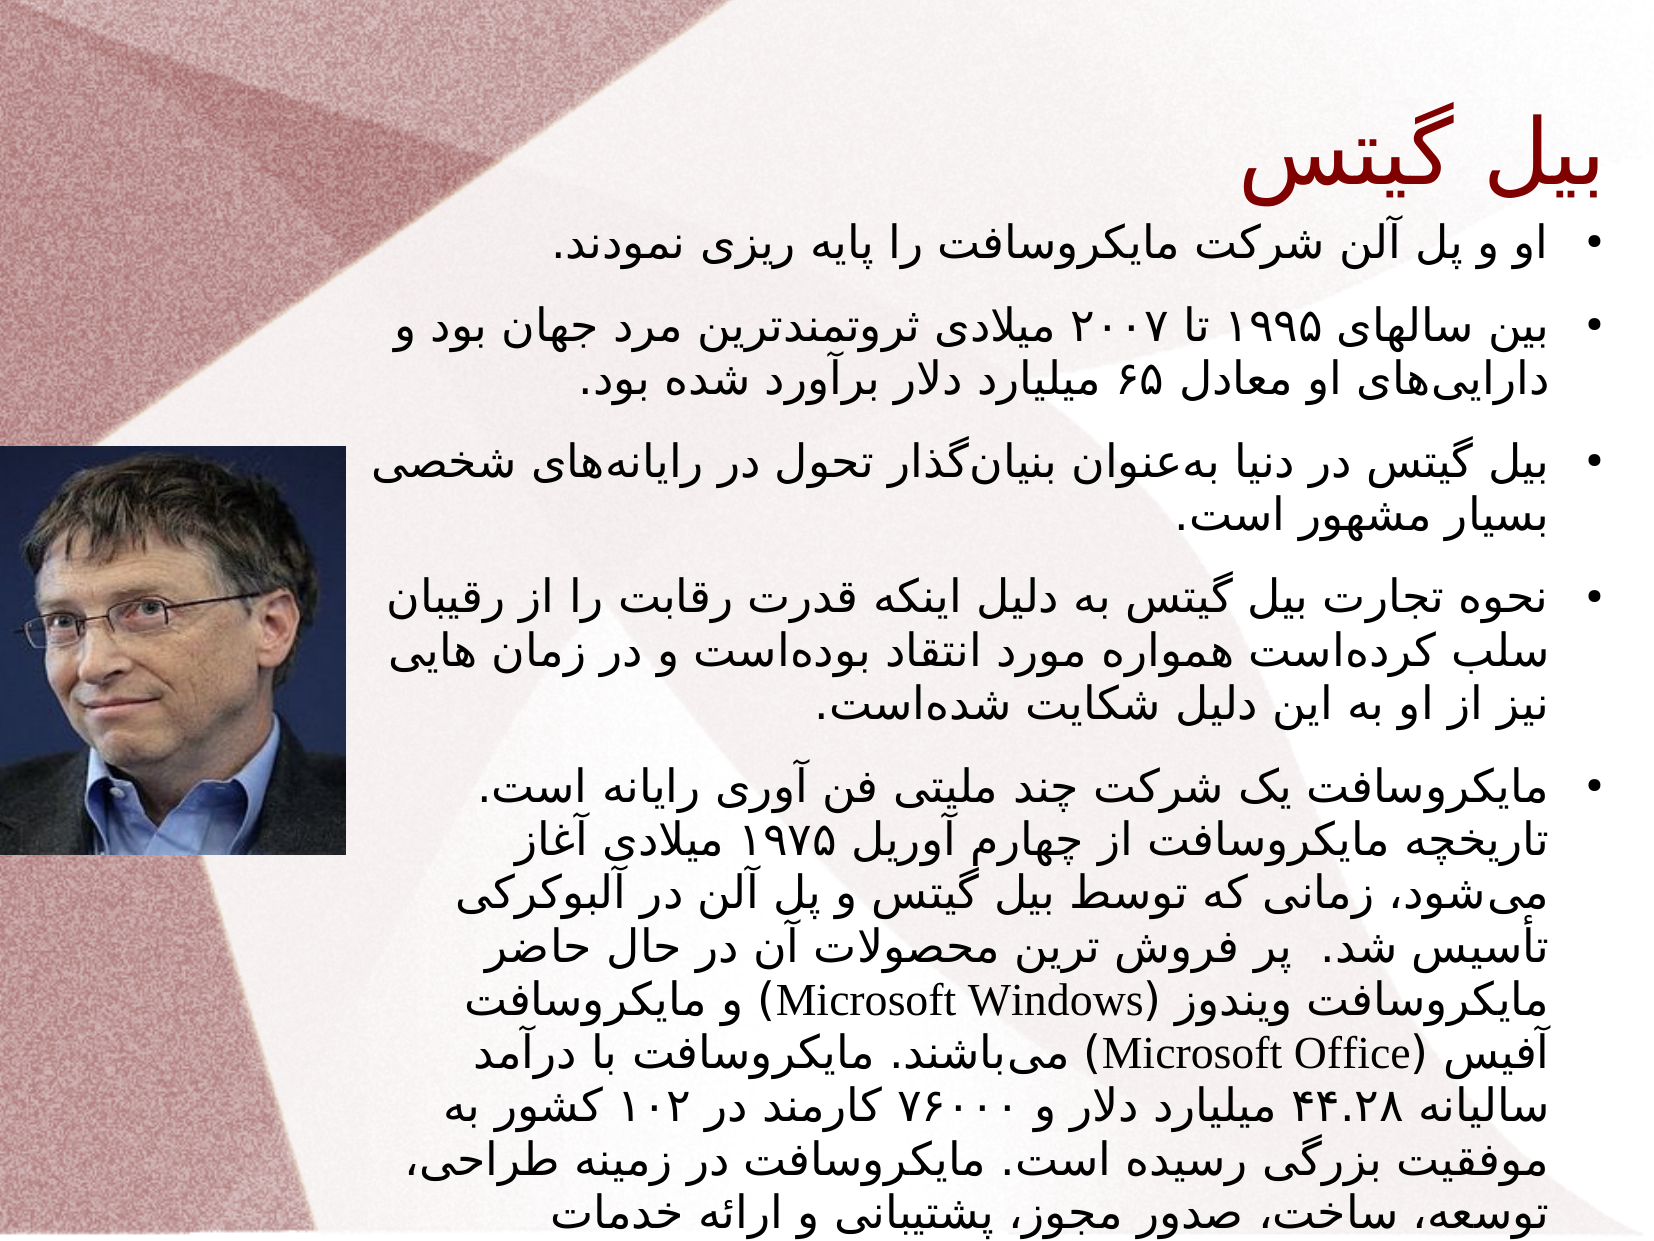

# بیل گیتس
او و پل آلن شرکت مایکروسافت را پایه ریزی نمودند.
بین سالهای ۱۹۹۵ تا ۲۰۰۷ میلادی ثروتمندترین مرد جهان بود و دارایی‌های او معادل ۶۵ میلیارد دلار برآورد شده بود.
بیل گیتس در دنیا به‌عنوان بنیان‌گذار تحول در رایانه‌های شخصی بسیار مشهور است.
نحوه تجارت بیل گیتس به دلیل اینکه قدرت رقابت را از رقیبان سلب کرده‌است همواره مورد انتقاد بوده‌است و در زمان هایی نیز از او به این دلیل شکایت شده‌است.
مایکروسافت یک شرکت چند ملیتی فن آوری رایانه است. تاریخچه مایکروسافت از چهارم آوریل ۱۹۷۵ میلادی آغاز می‌شود، زمانی که توسط بیل گیتس و پل آلن در آلبوکرکی تأسیس شد. پر فروش ترین محصولات آن در حال حاضر مایکروسافت ویندوز (Microsoft Windows) و مایکروسافت آفیس (Microsoft Office) می‌باشند. مایکروسافت با درآمد سالیانه ۴۴.۲۸ میلیارد دلار و ۷۶۰۰۰ کارمند در ۱۰۲ کشور به موفقیت بزرگی رسیده است. مایکروسافت در زمینه طراحی، توسعه، ساخت، صدور مجوز، پشتیبانی و ارائه خدمات نرم‌افزاری برای وسایل کامپیوتری فعال است.